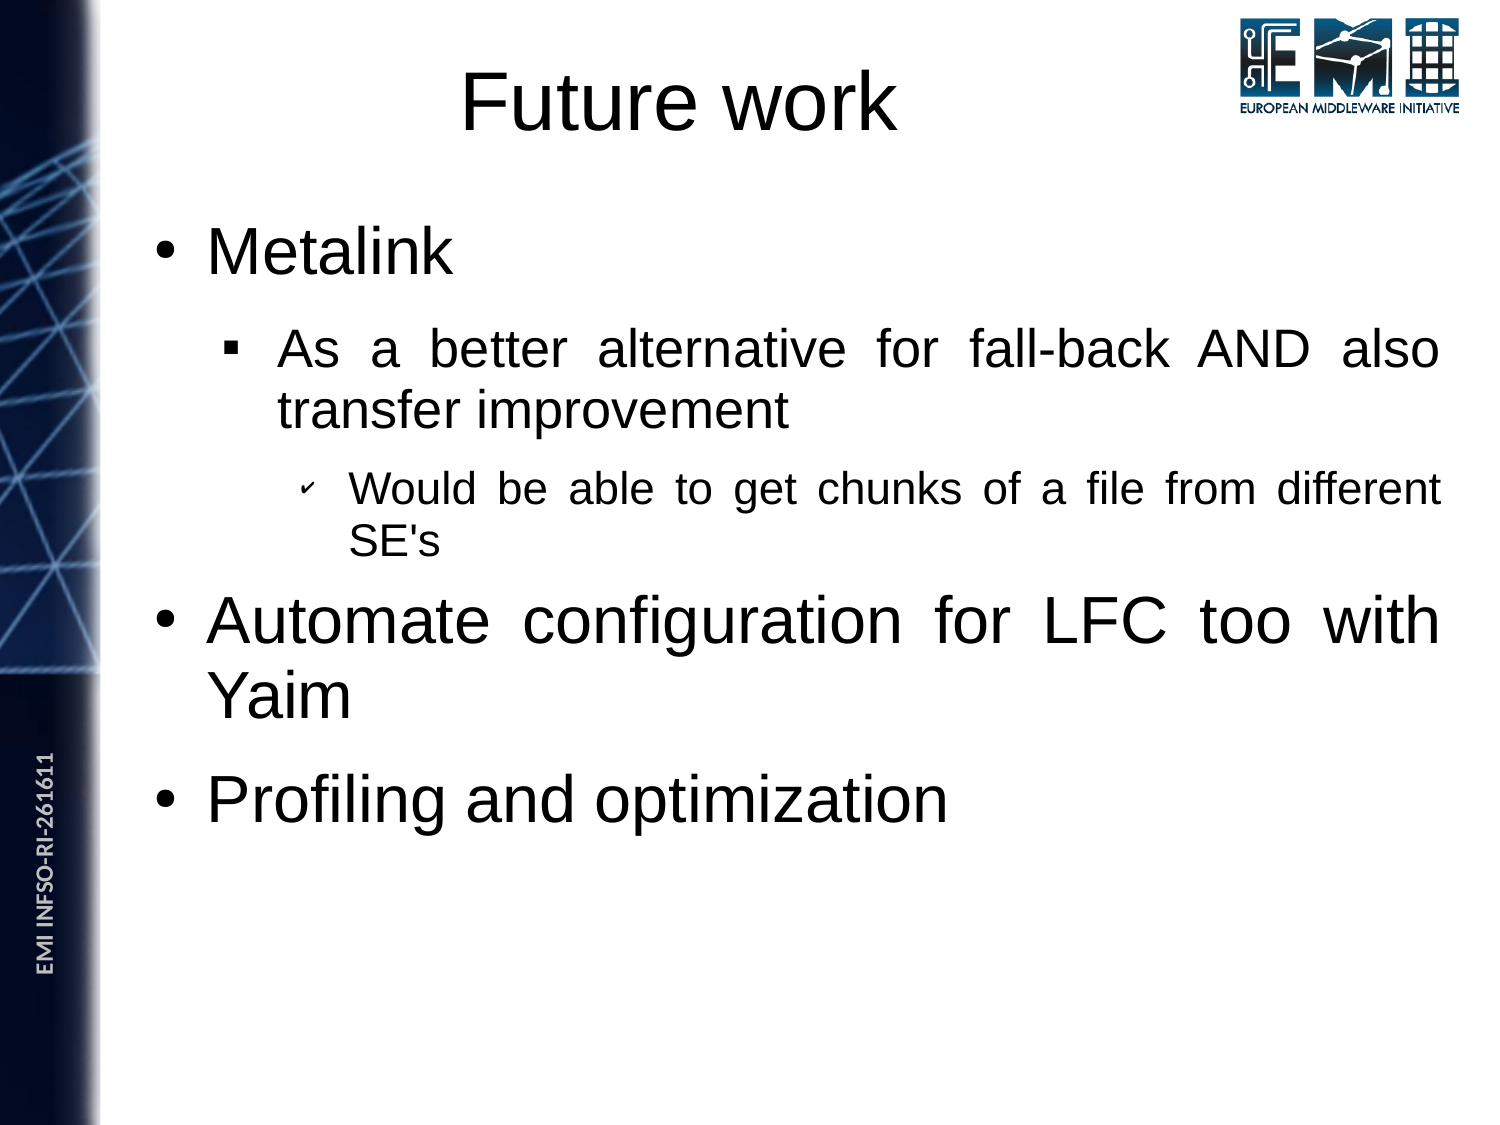

# Future work
Metalink
As a better alternative for fall-back AND also transfer improvement
Would be able to get chunks of a file from different SE's
Automate configuration for LFC too with Yaim
Profiling and optimization